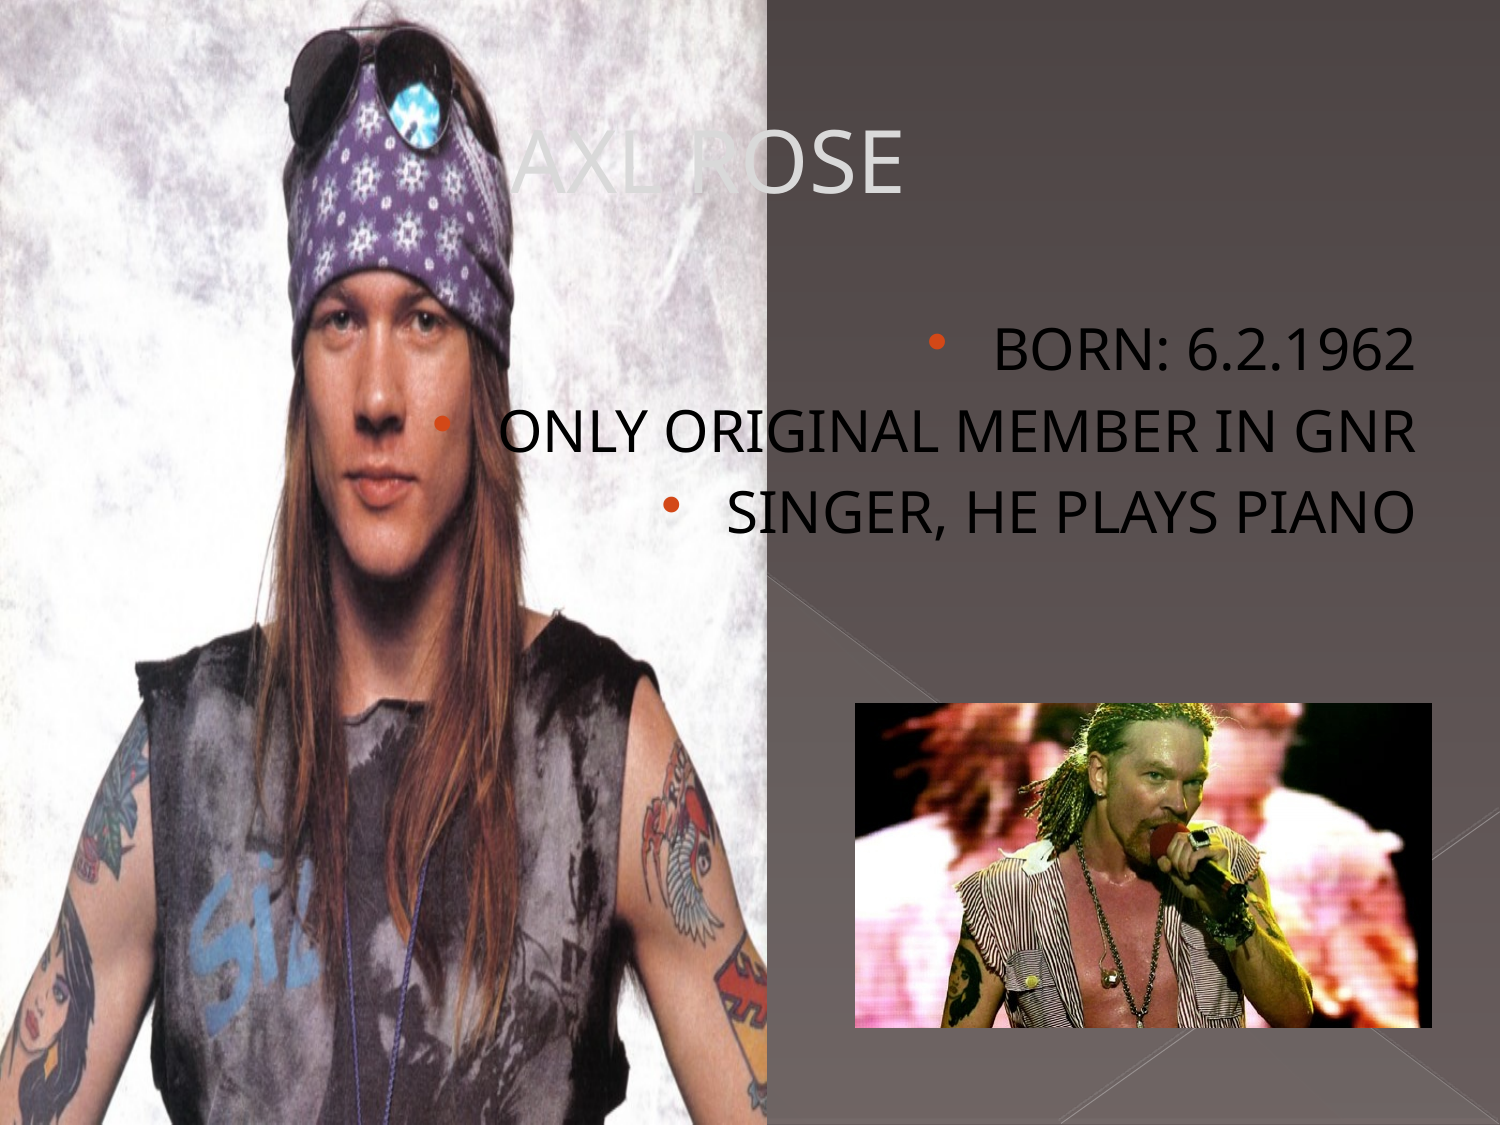

AXL ROSE
# BORN: 6.2.1962
ONLY ORIGINAL MEMBER IN GNR
SINGER, HE PLAYS PIANO